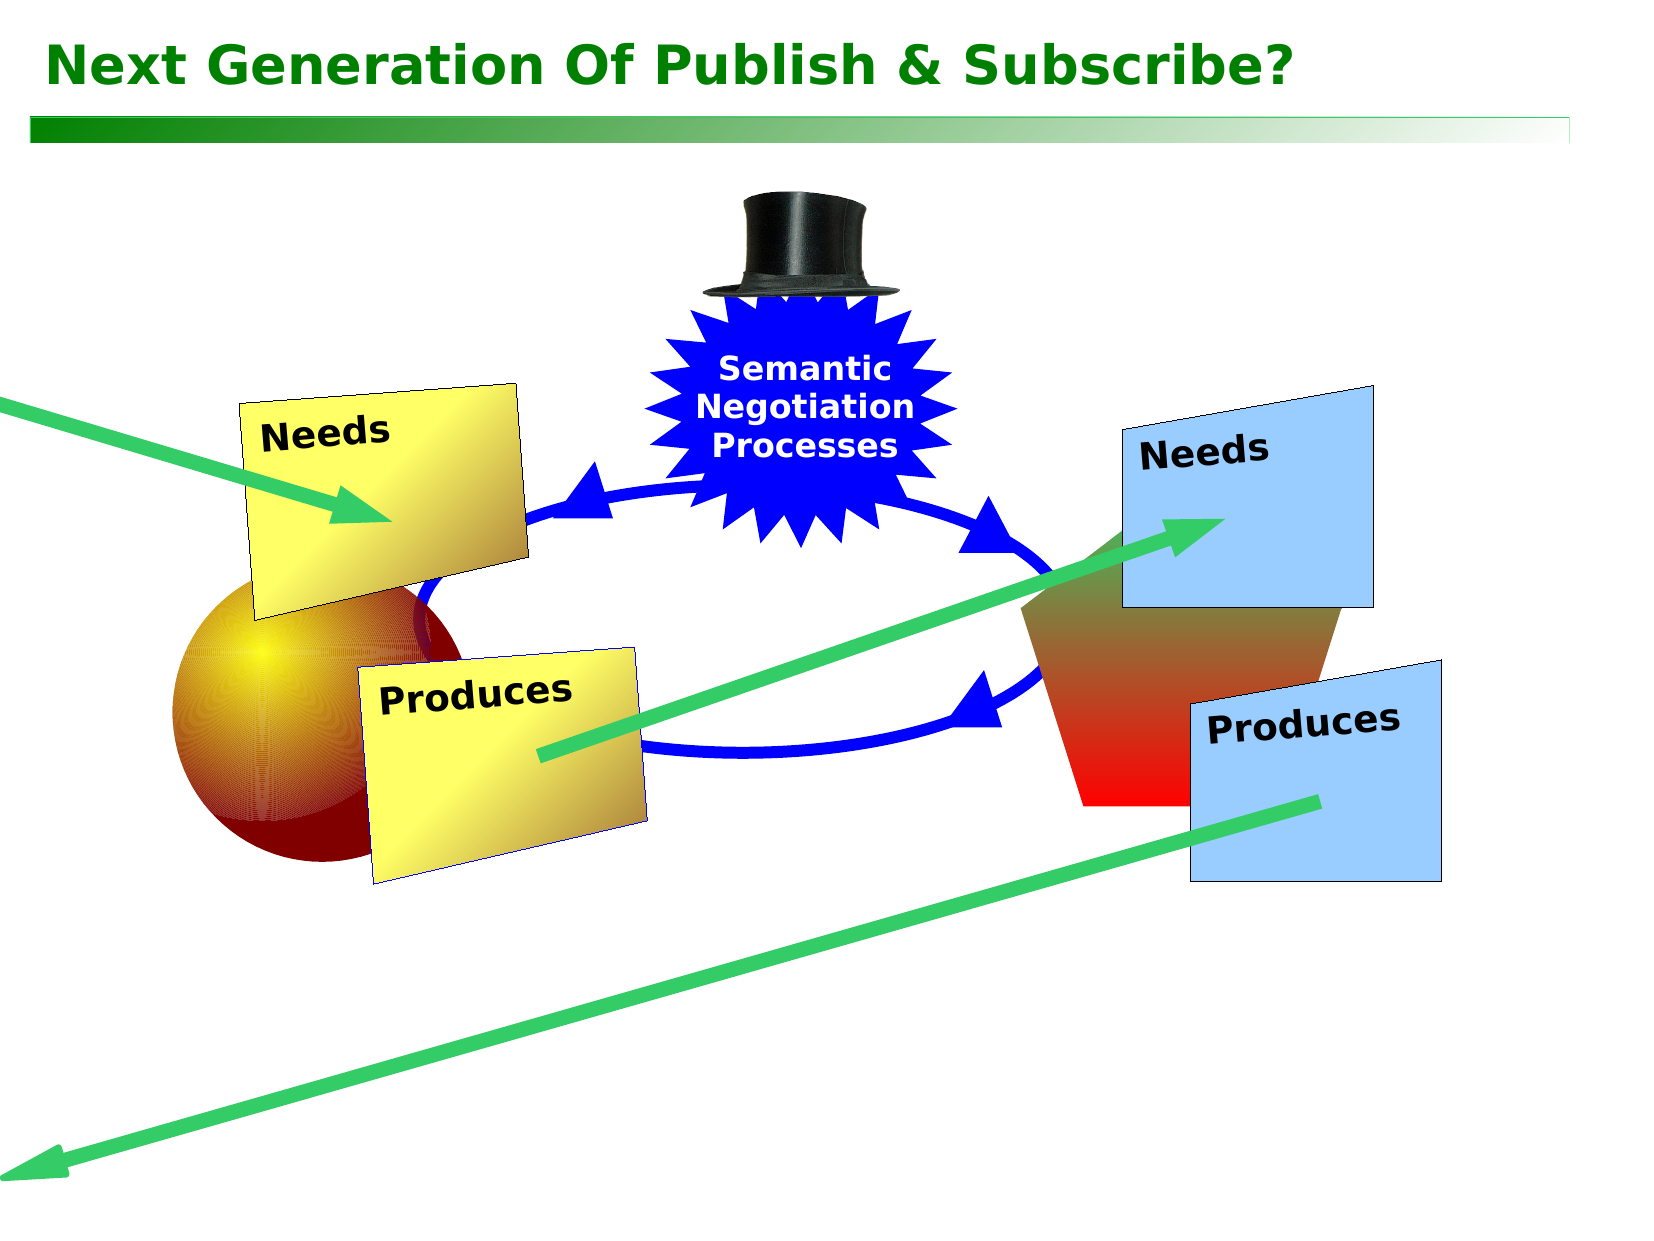

Next Generation Of Publish & Subscribe?
Semantic
Negotiation Processes
Needs
Needs
Produces
Produces